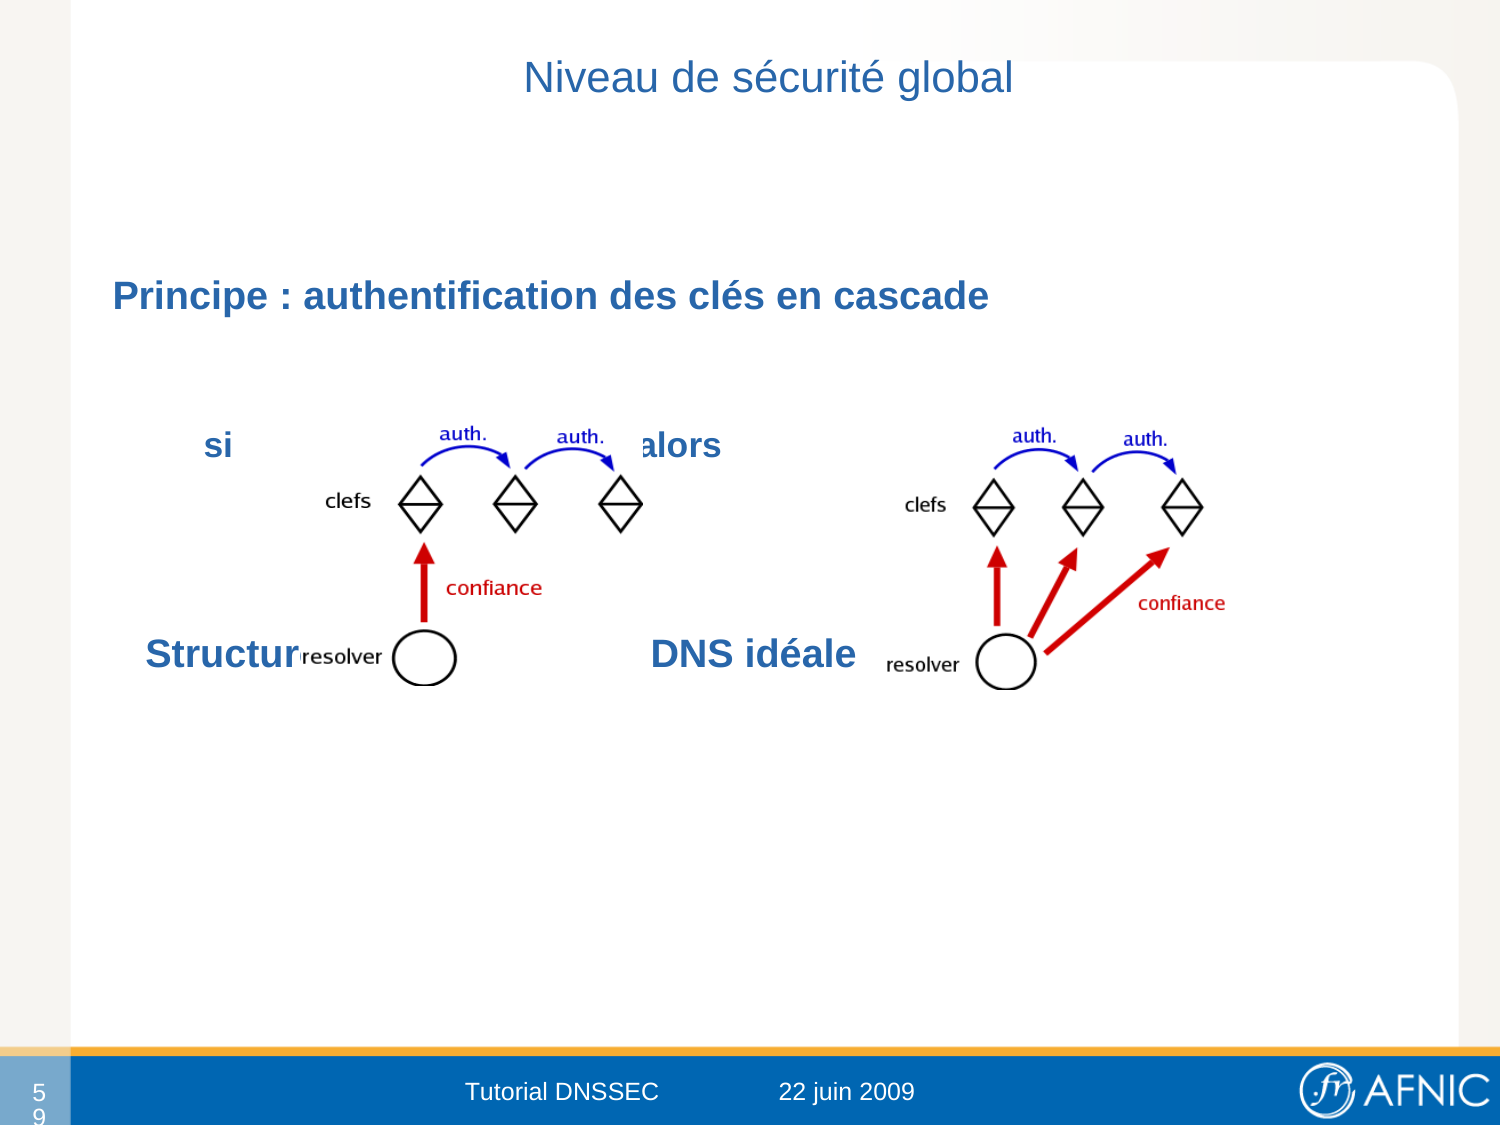

# Niveau de sécurité global
Principe : authentification des clés en cascade
 si alors
 Structure arborescente du DNS idéale